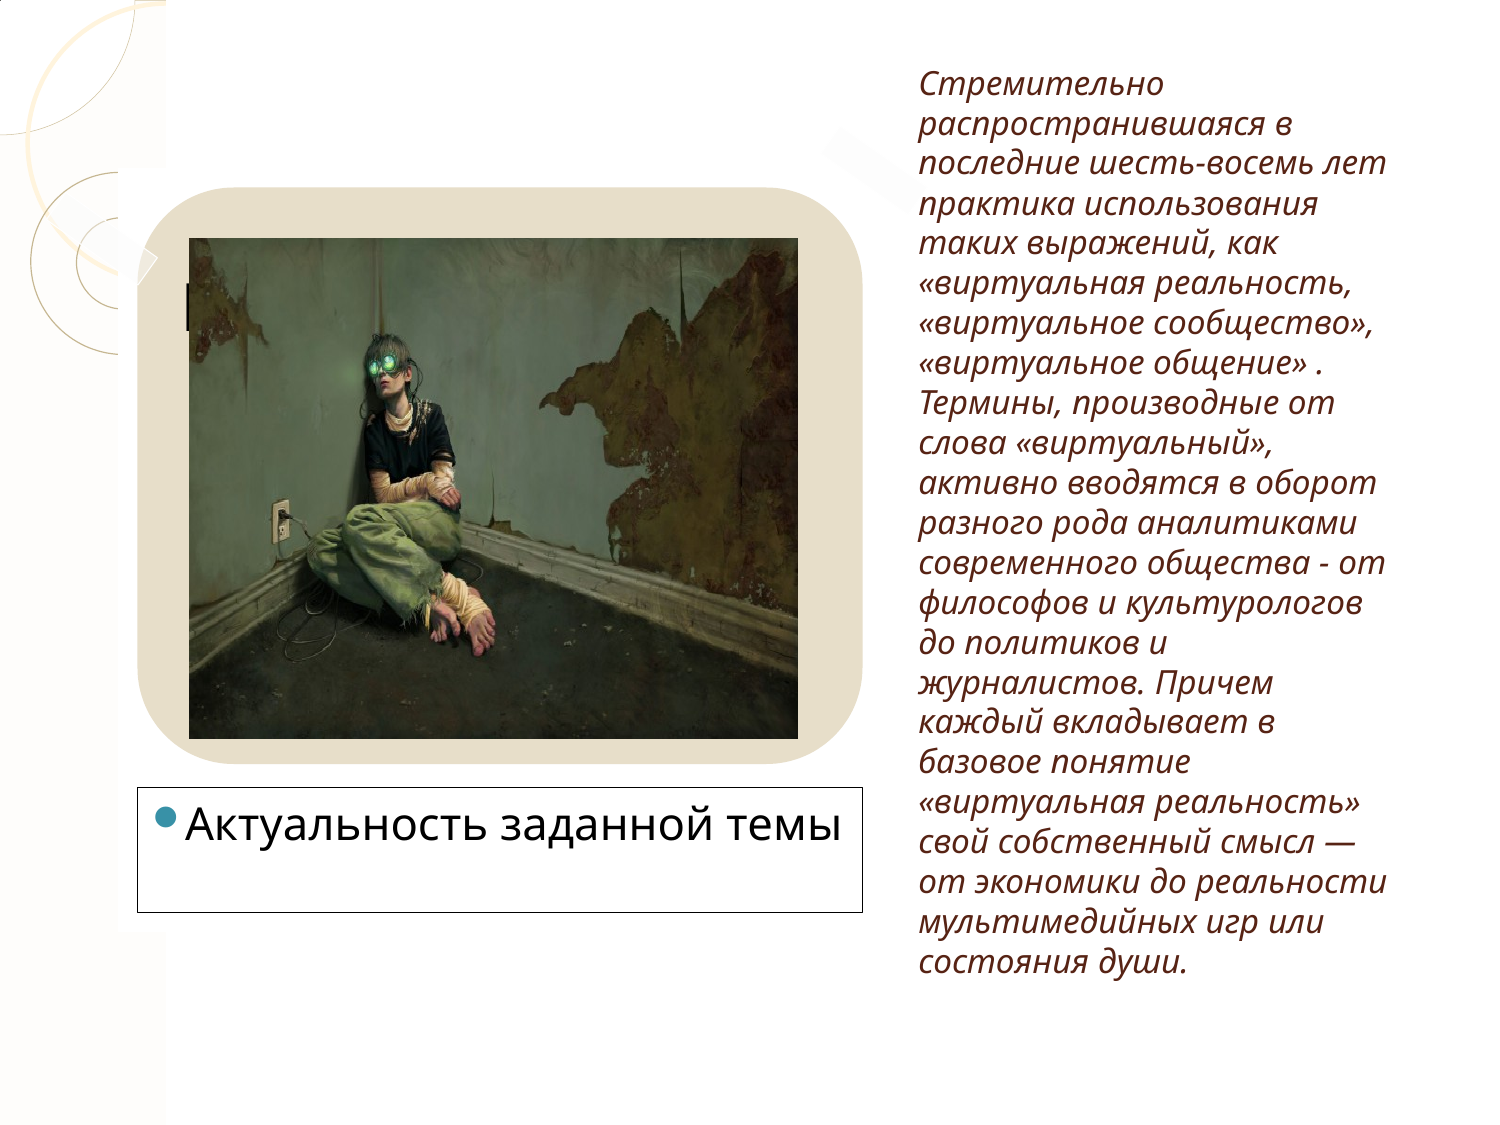

# Стремительно распространившаяся в последние шесть-восемь лет практика использования таких выражений, как «виртуальная реальность, «виртуальное сообщество», «виртуальное общение» . Термины, производные от слова «виртуальный», активно вводятся в оборот разного рода аналитиками современного общества - от философов и культурологов до политиков и журналистов. Причем каждый вкладывает в базовое понятие «виртуальная реальность» свой собственный смысл — от экономики до реальности мультимедийных игр или состояния души.
Актуальность заданной темы